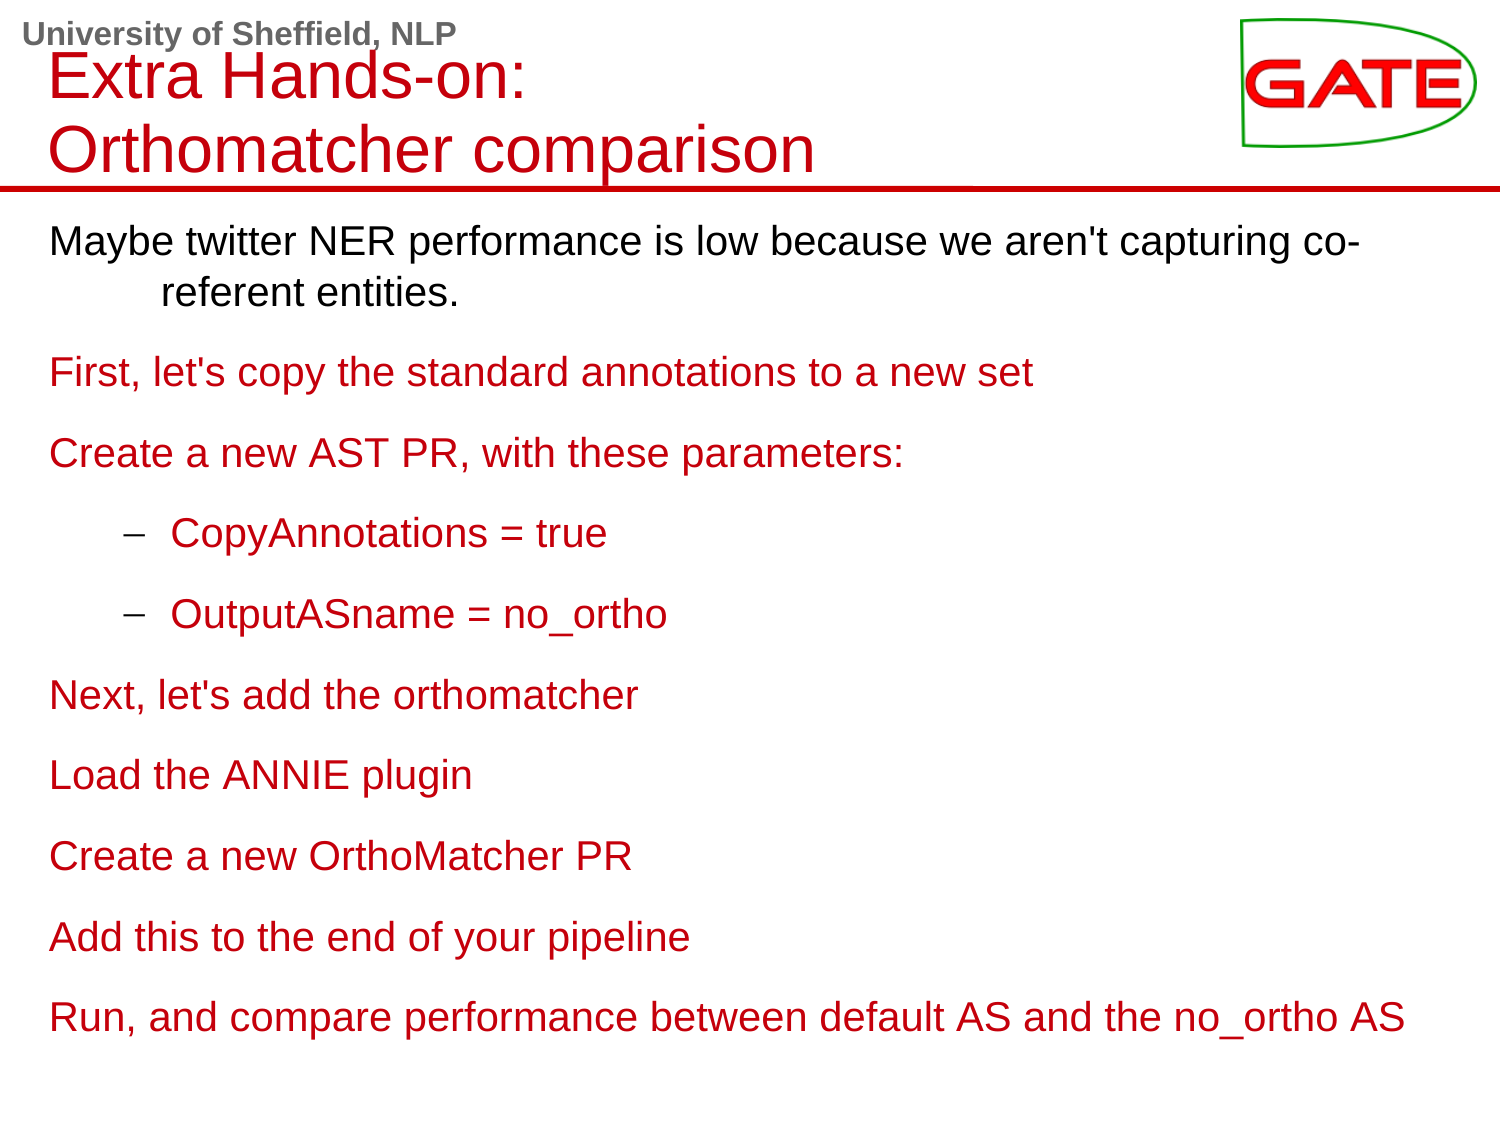

Extra Hands-on:
Orthomatcher comparison
Maybe twitter NER performance is low because we aren't capturing co-referent entities.
First, let's copy the standard annotations to a new set
Create a new AST PR, with these parameters:
CopyAnnotations = true
OutputASname = no_ortho
Next, let's add the orthomatcher
Load the ANNIE plugin
Create a new OrthoMatcher PR
Add this to the end of your pipeline
Run, and compare performance between default AS and the no_ortho AS